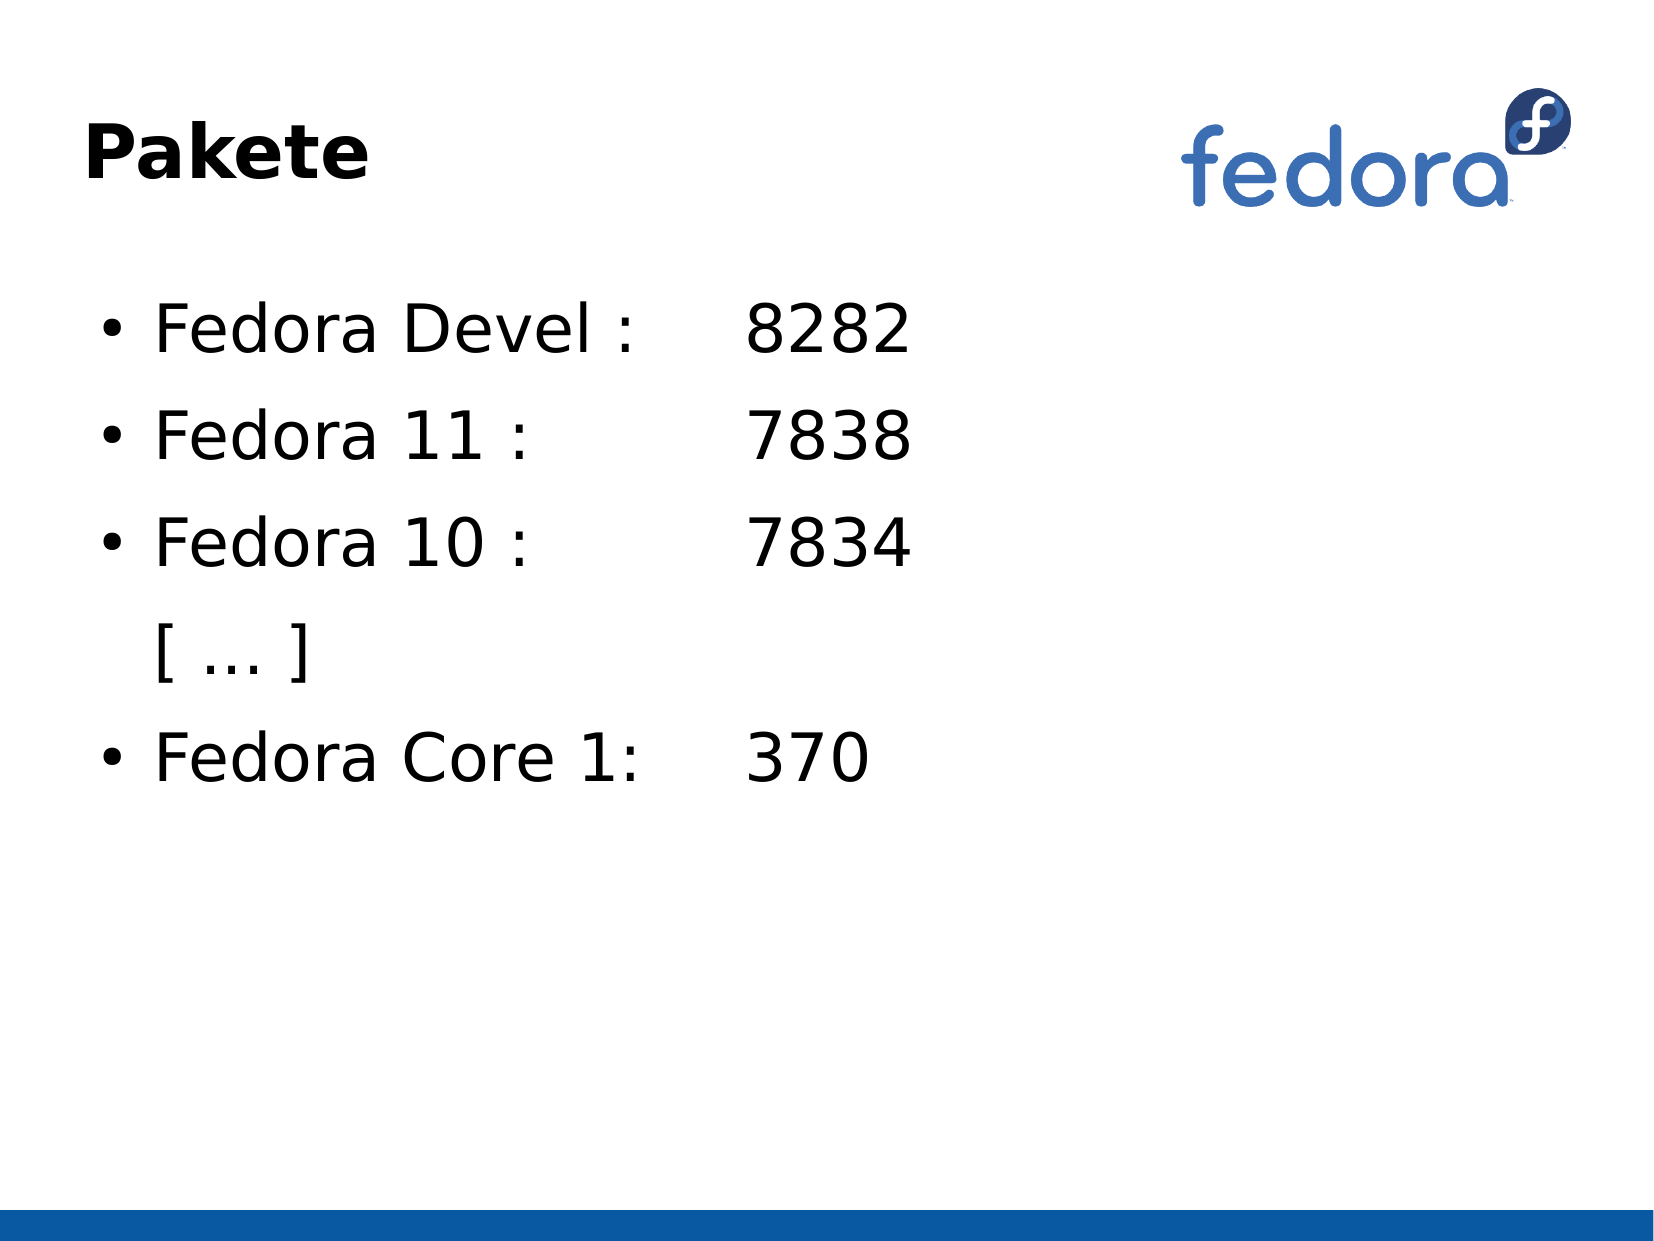

# Pakete
Fedora Devel :		8282
Fedora 11 : 			7838
Fedora 10 :			7834
[ ... ]
Fedora Core 1:		370